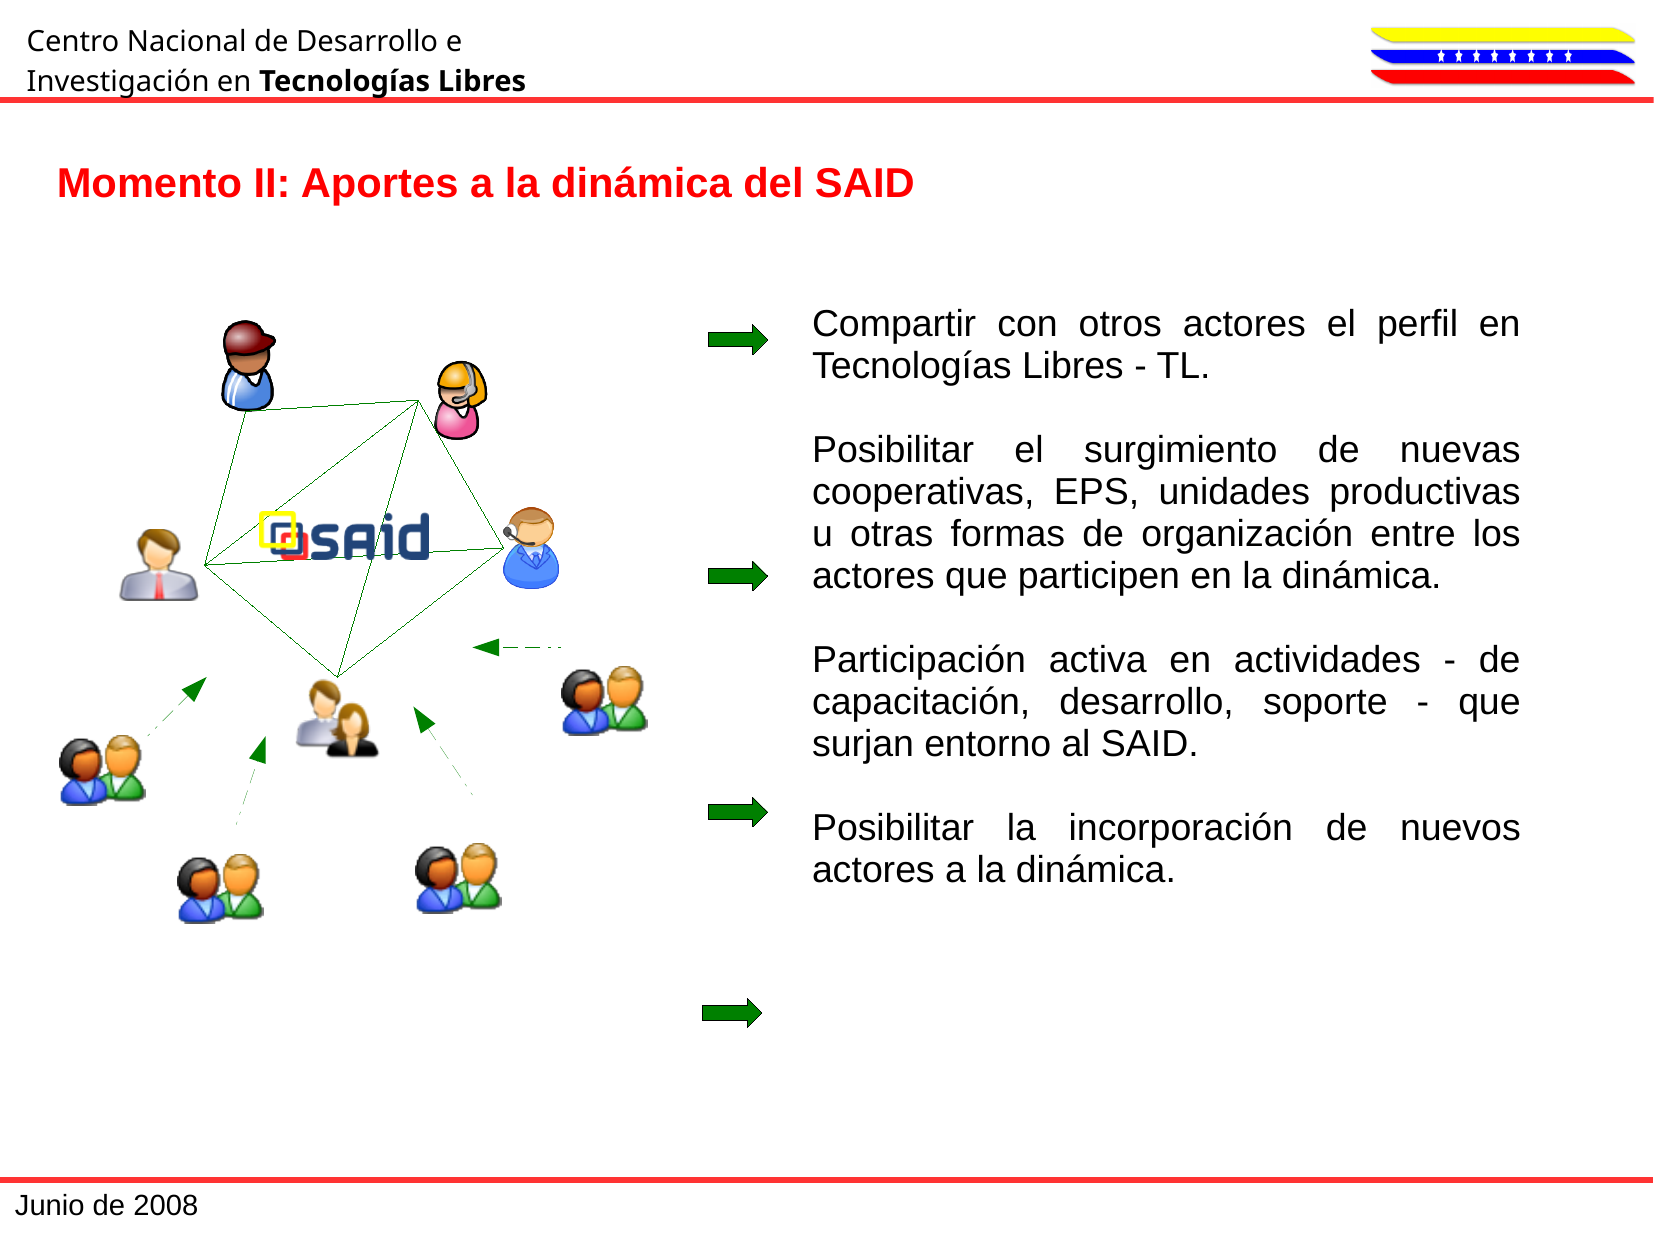

Momento II: Aportes a la dinámica del SAID
Compartir con otros actores el perfil en Tecnologías Libres - TL.
Posibilitar el surgimiento de nuevas cooperativas, EPS, unidades productivas u otras formas de organización entre los actores que participen en la dinámica.
Participación activa en actividades - de capacitación, desarrollo, soporte - que surjan entorno al SAID.
Posibilitar la incorporación de nuevos actores a la dinámica.